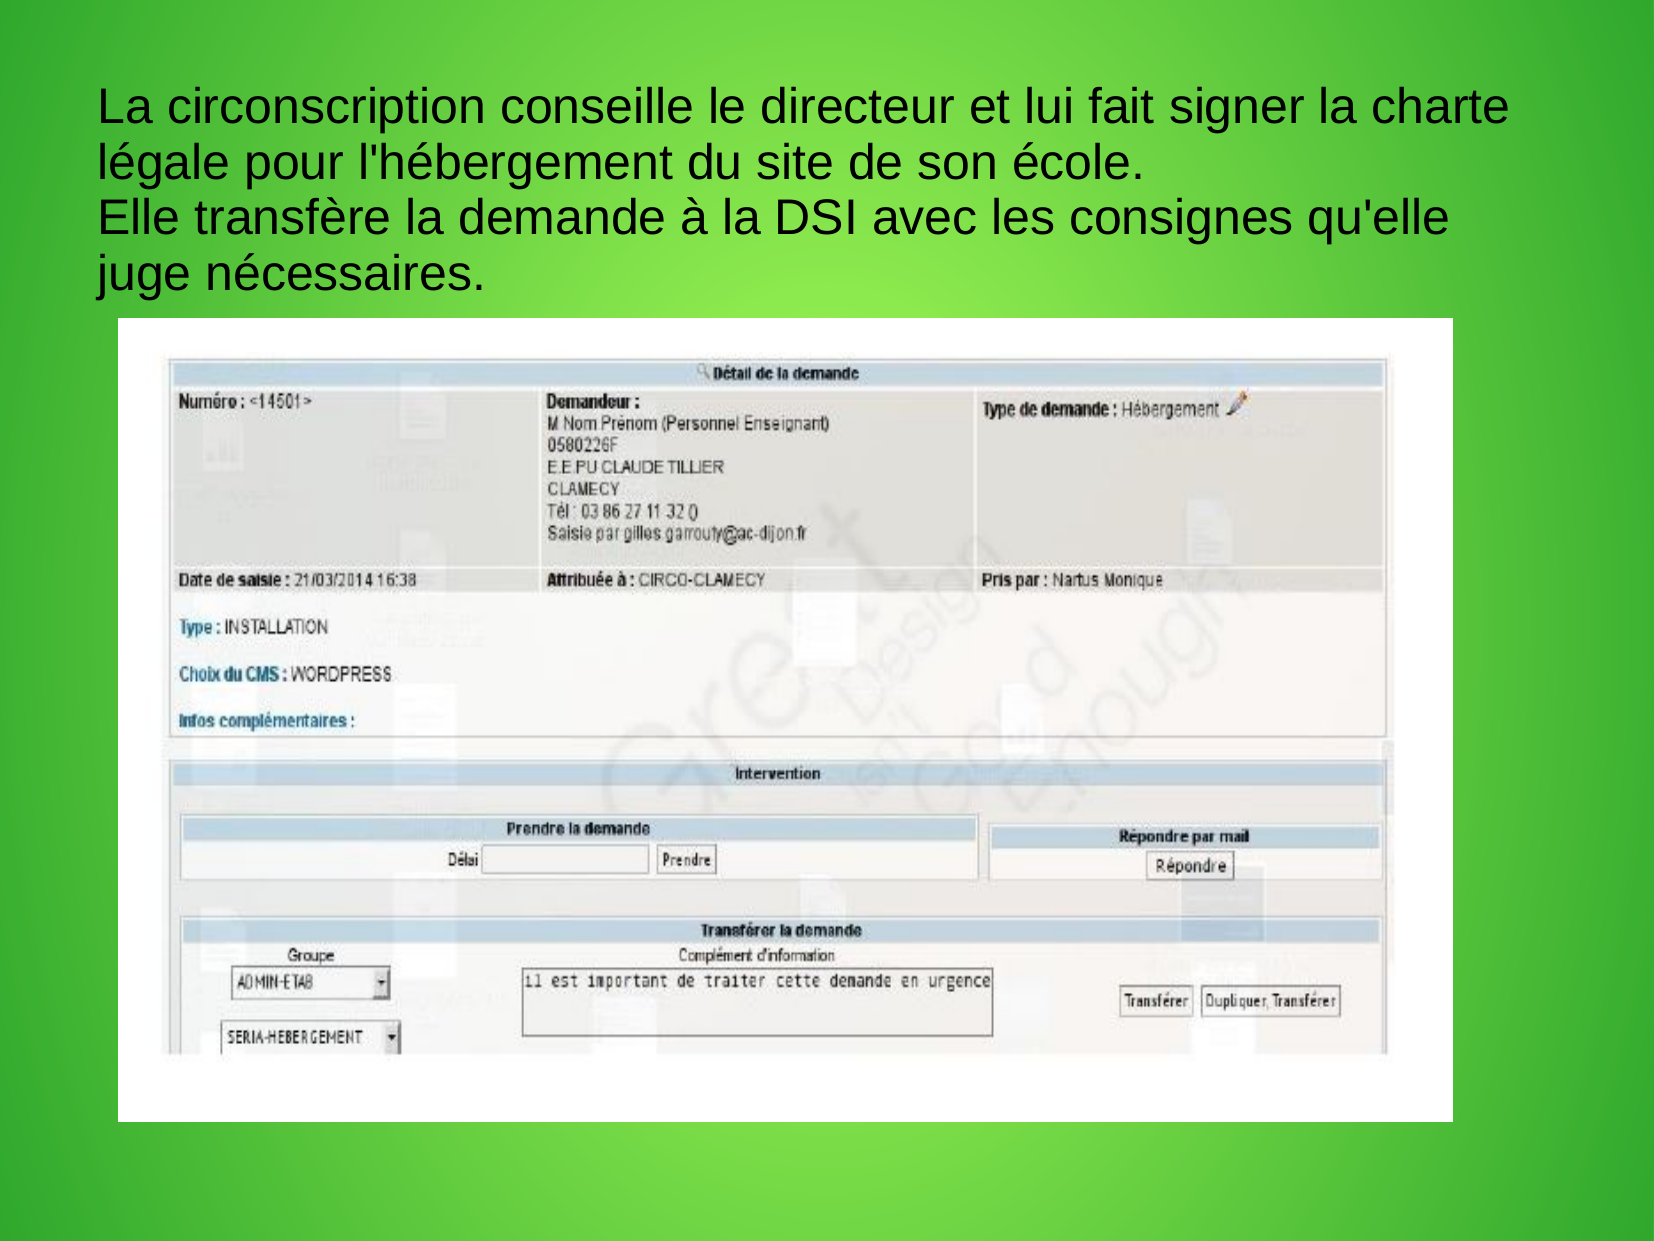

La circonscription conseille le directeur et lui fait signer la charte légale pour l'hébergement du site de son école.
Elle transfère la demande à la DSI avec les consignes qu'elle juge nécessaires.